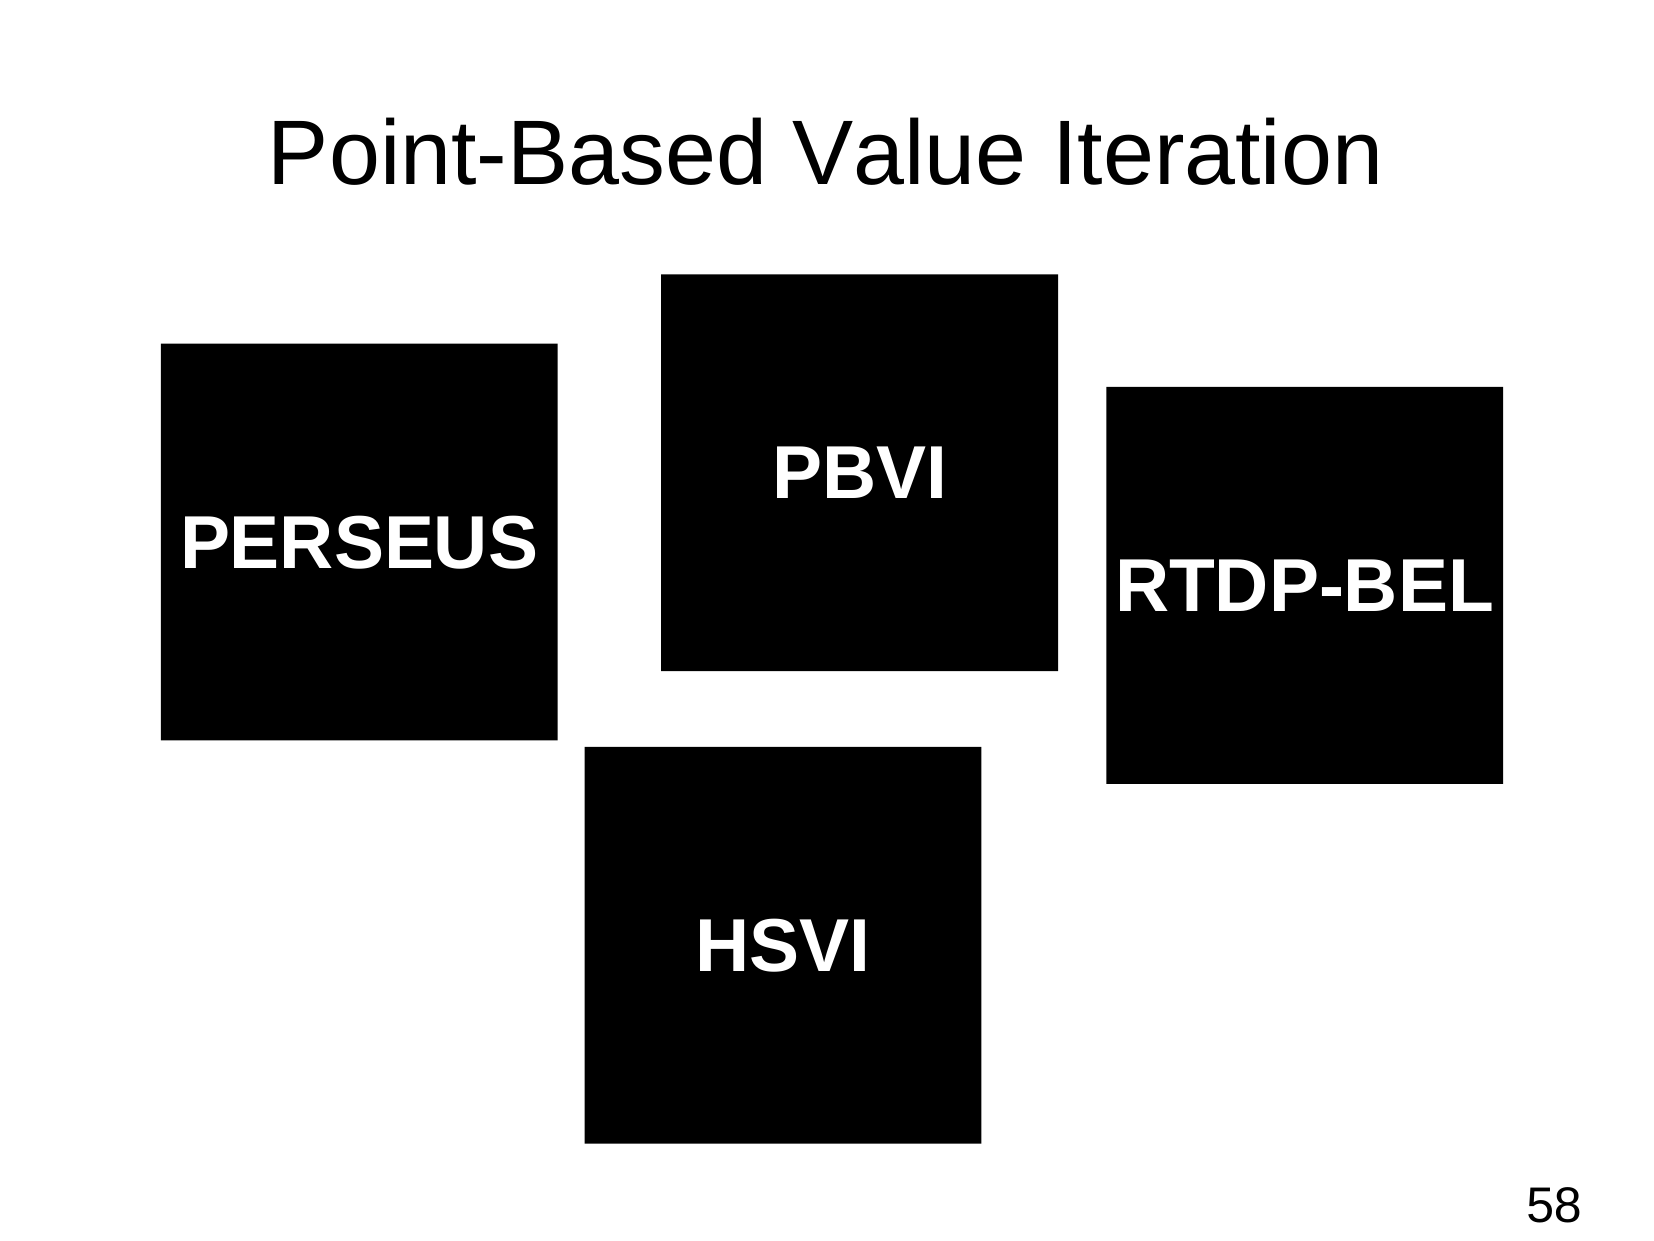

# Point-Based Value Iteration
PBVI
PERSEUS
RTDP-BEL
HSVI